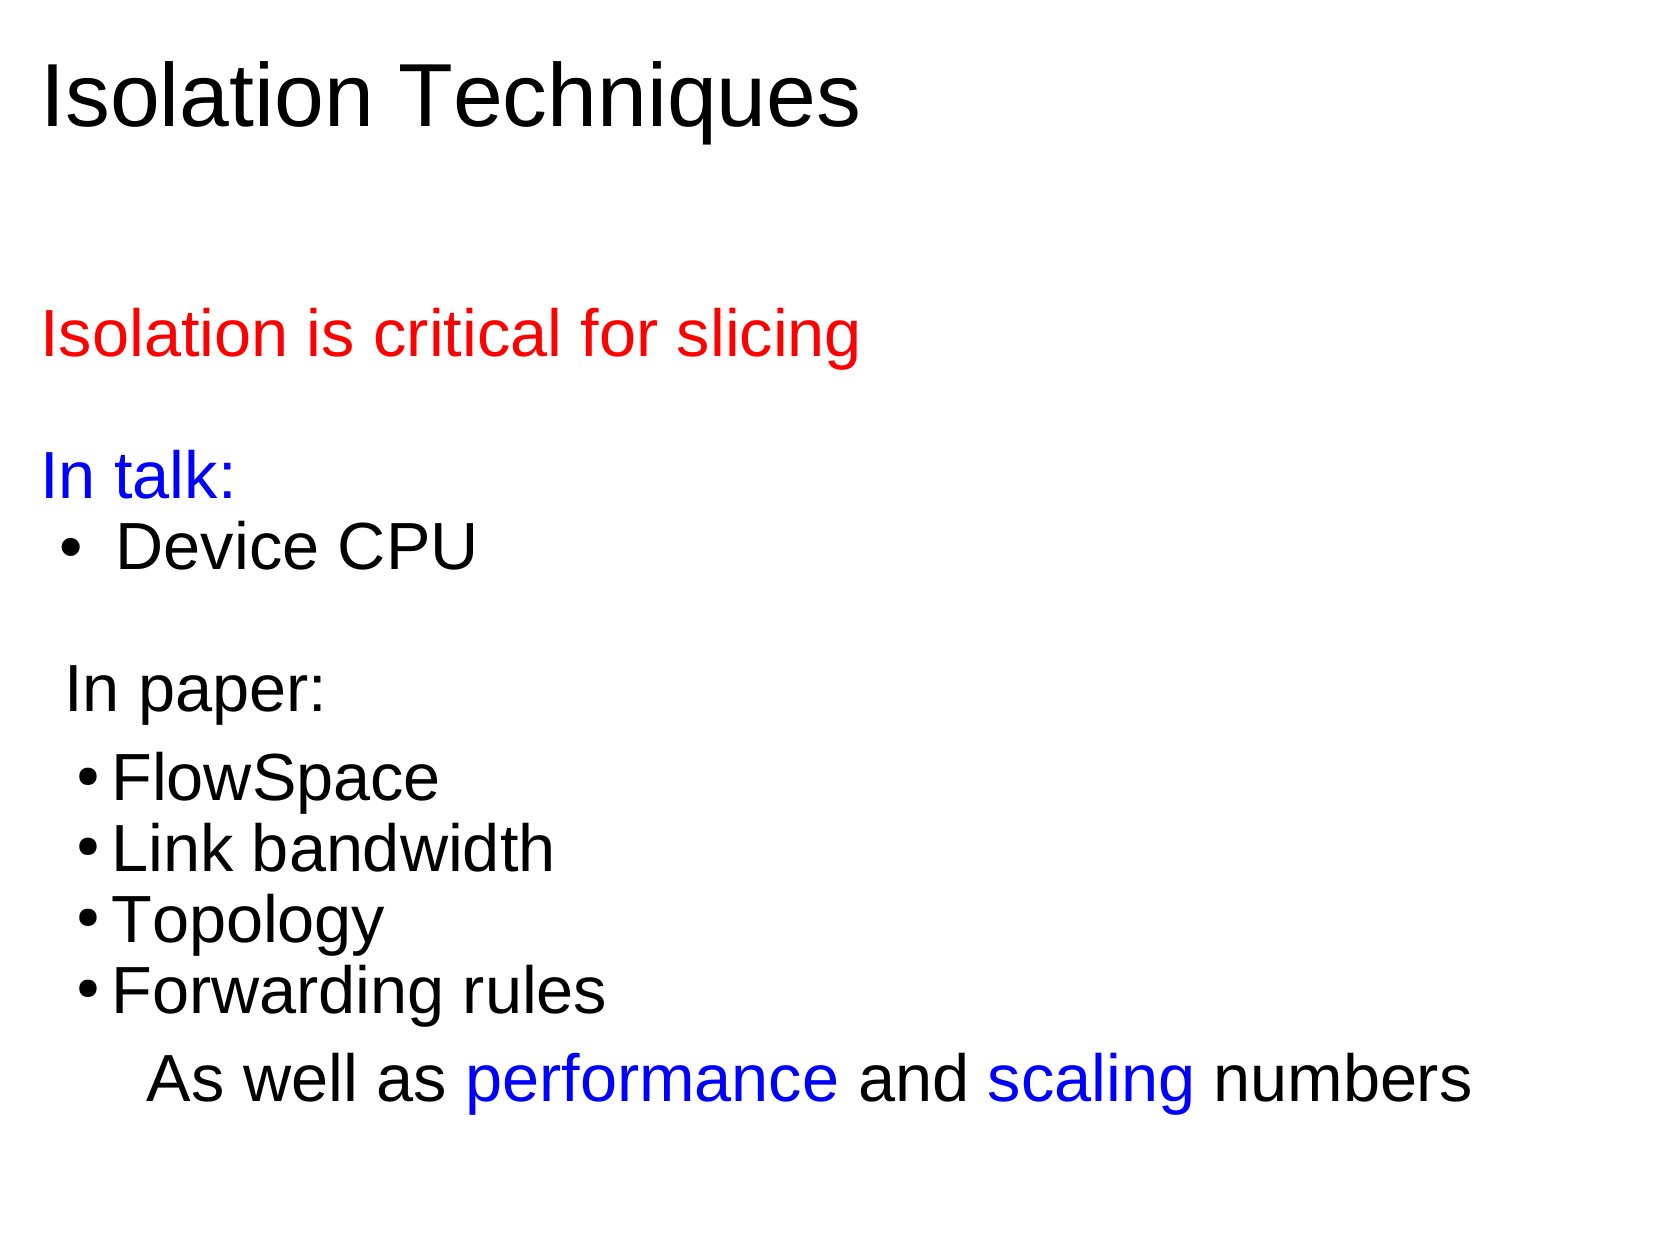

# Isolation Techniques
Isolation is critical for slicing
In talk:
Device CPU
In paper:
FlowSpace
Link bandwidth
Topology
Forwarding rules
As well as performance and scaling numbers